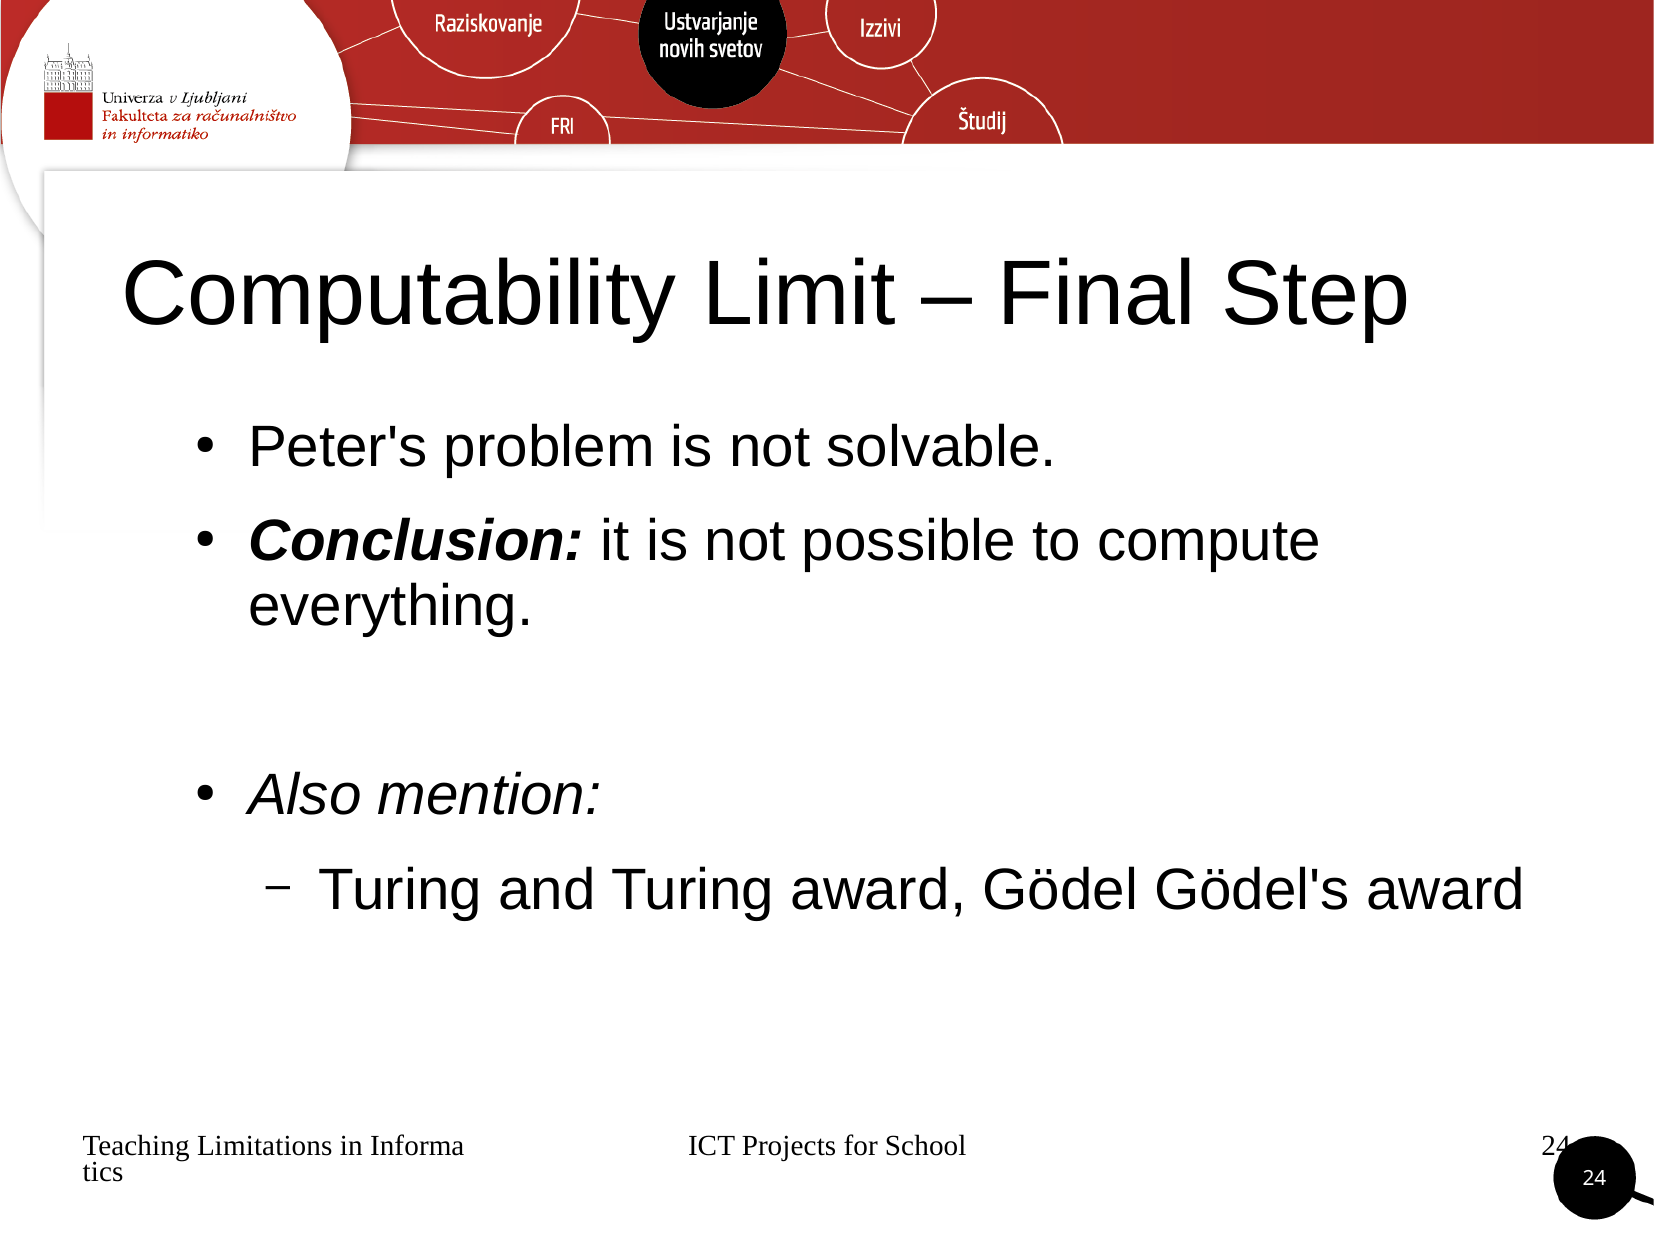

# Computability Limit – Final Step
Peter's problem is not solvable.
Conclusion: it is not possible to compute everything.
Also mention:
Turing and Turing award, Gödel Gödel's award
Teaching Limitations in Informatics
ICT Projects for School
24